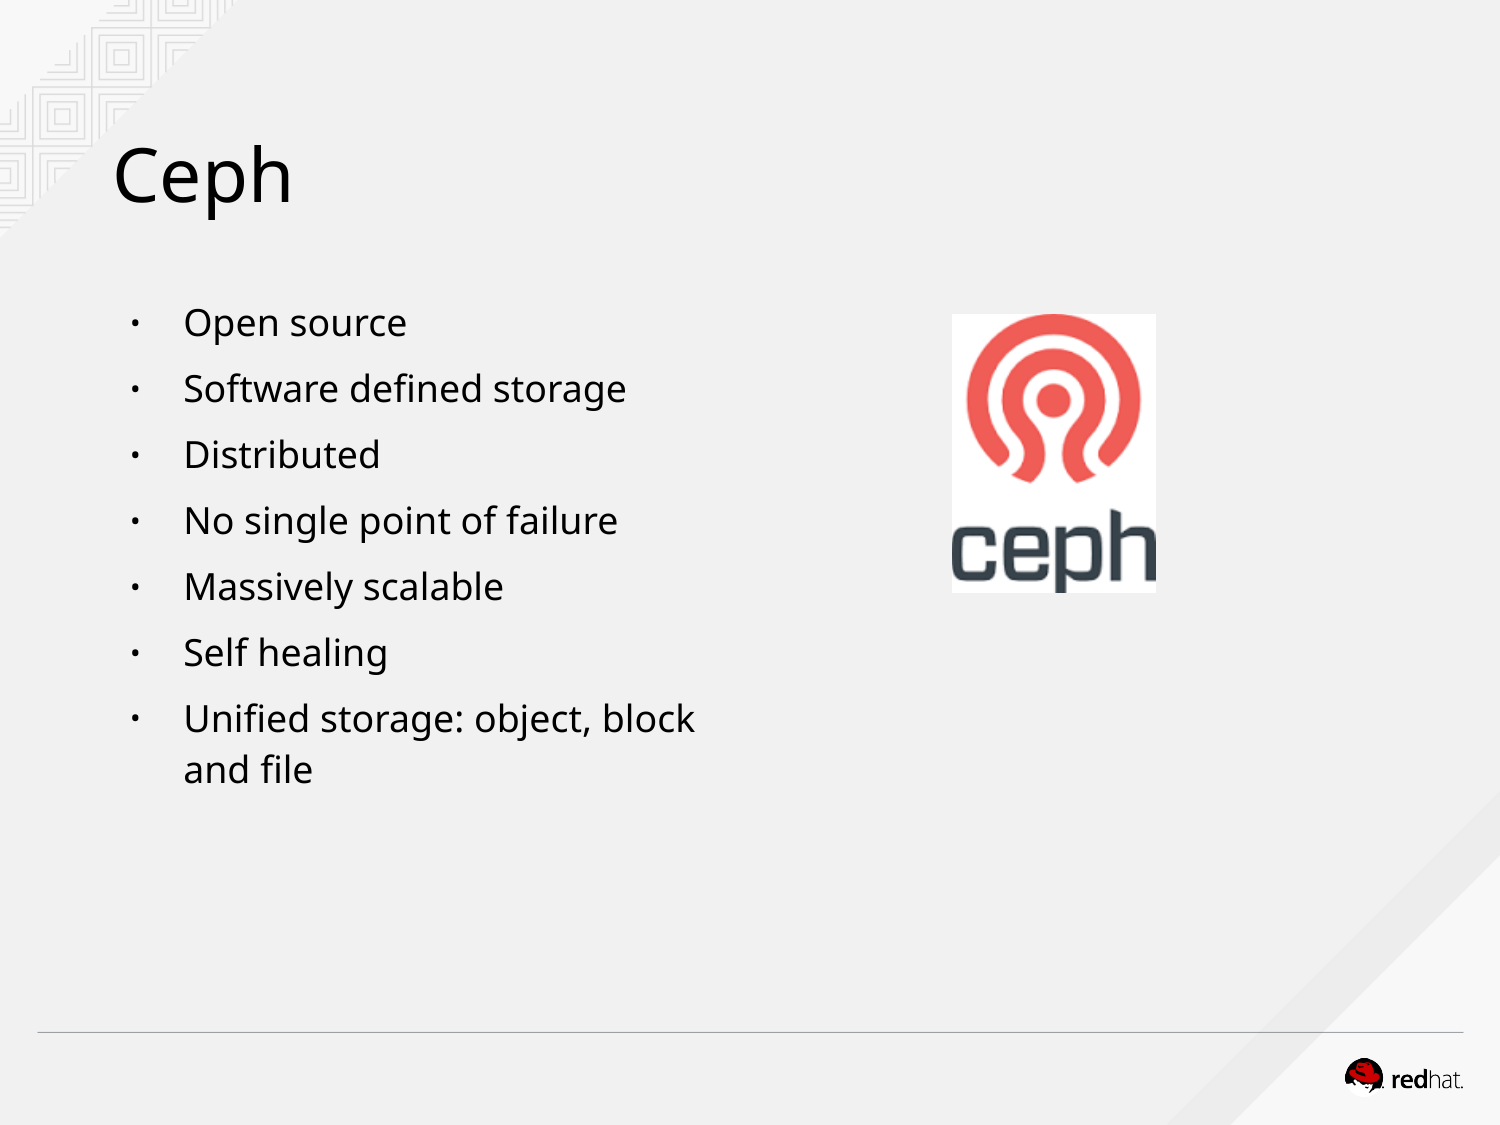

# Ceph
Open source
Software defined storage
Distributed
No single point of failure
Massively scalable
Self healing
Unified storage: object, block and file